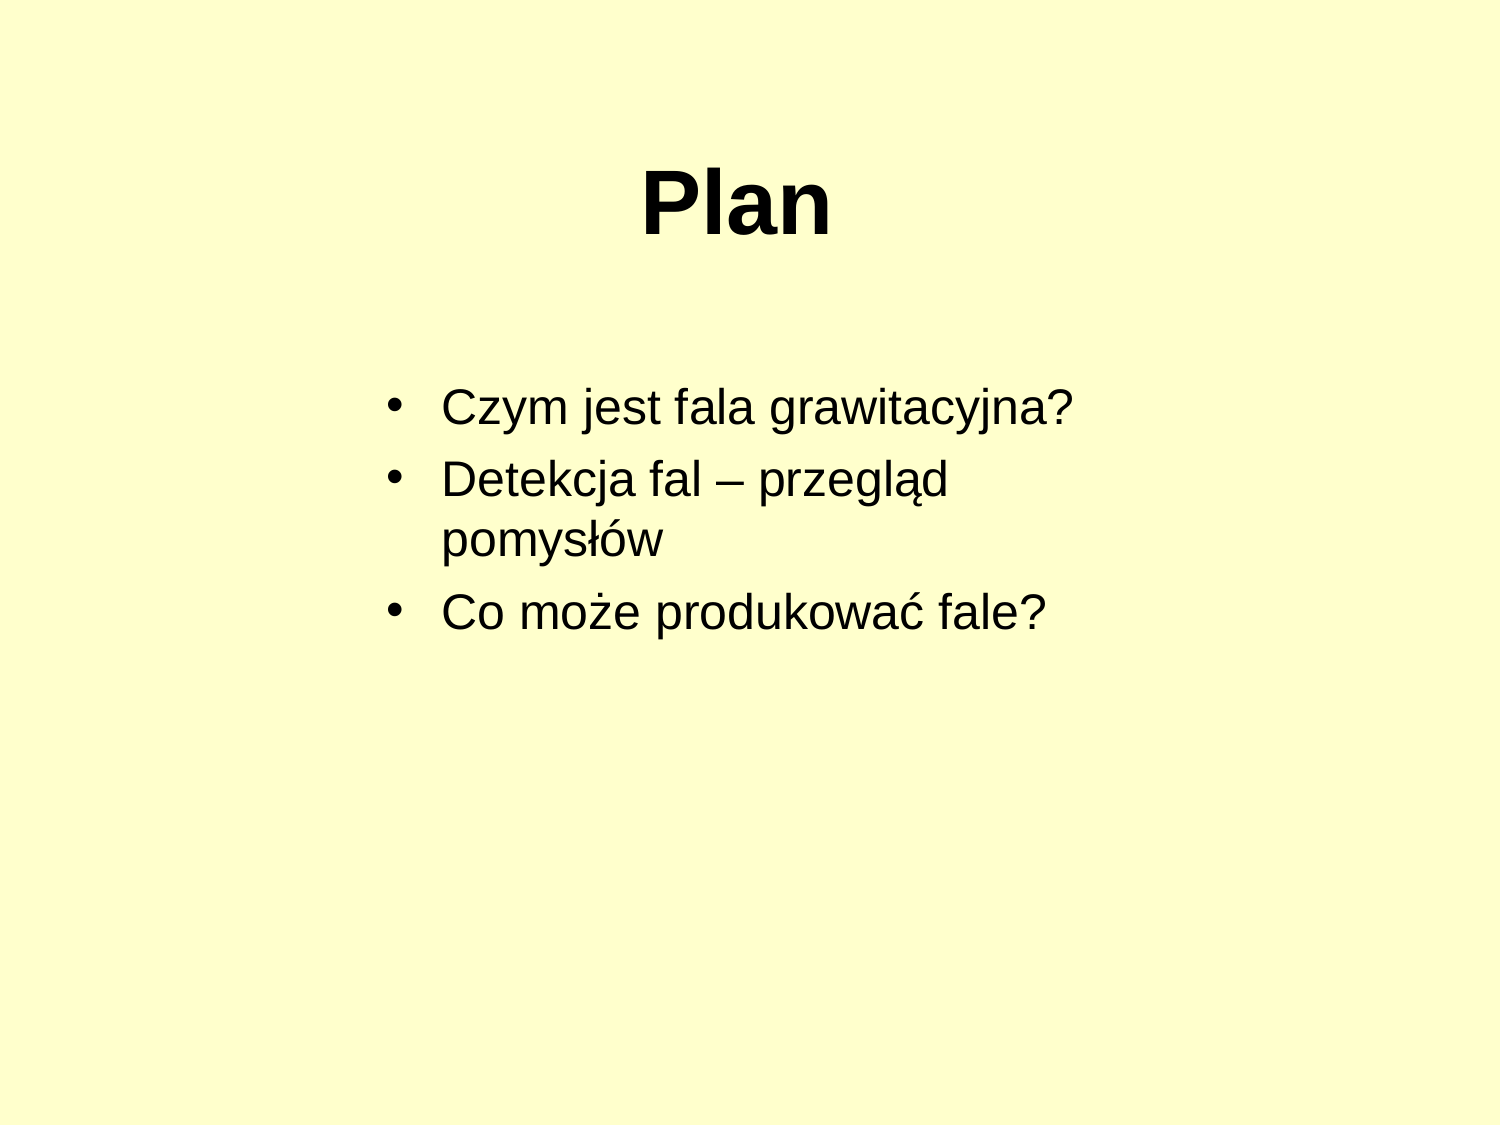

# Plan
Czym jest fala grawitacyjna?
Detekcja fal – przegląd pomysłów
Co może produkować fale?